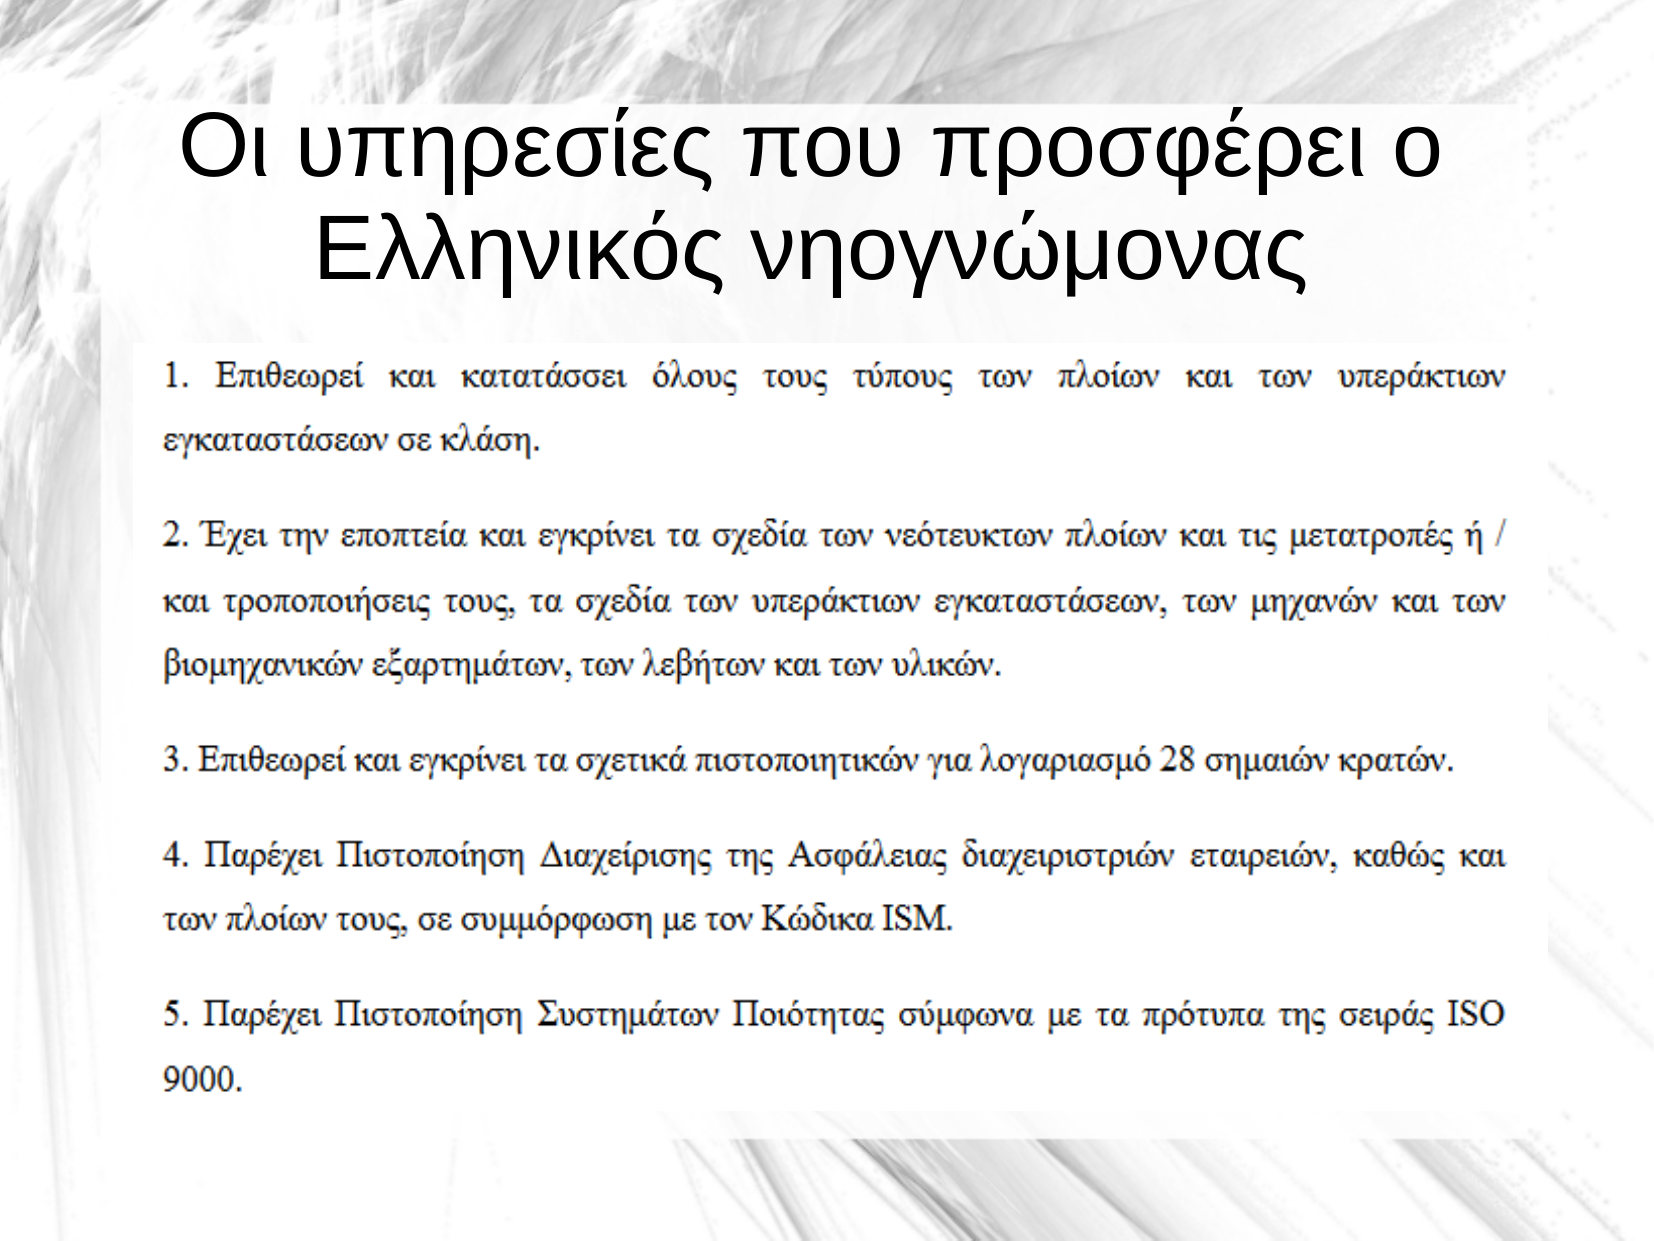

# Οι υπηρεσίες που προσφέρει ο Ελληνικός νηογνώμονας
22